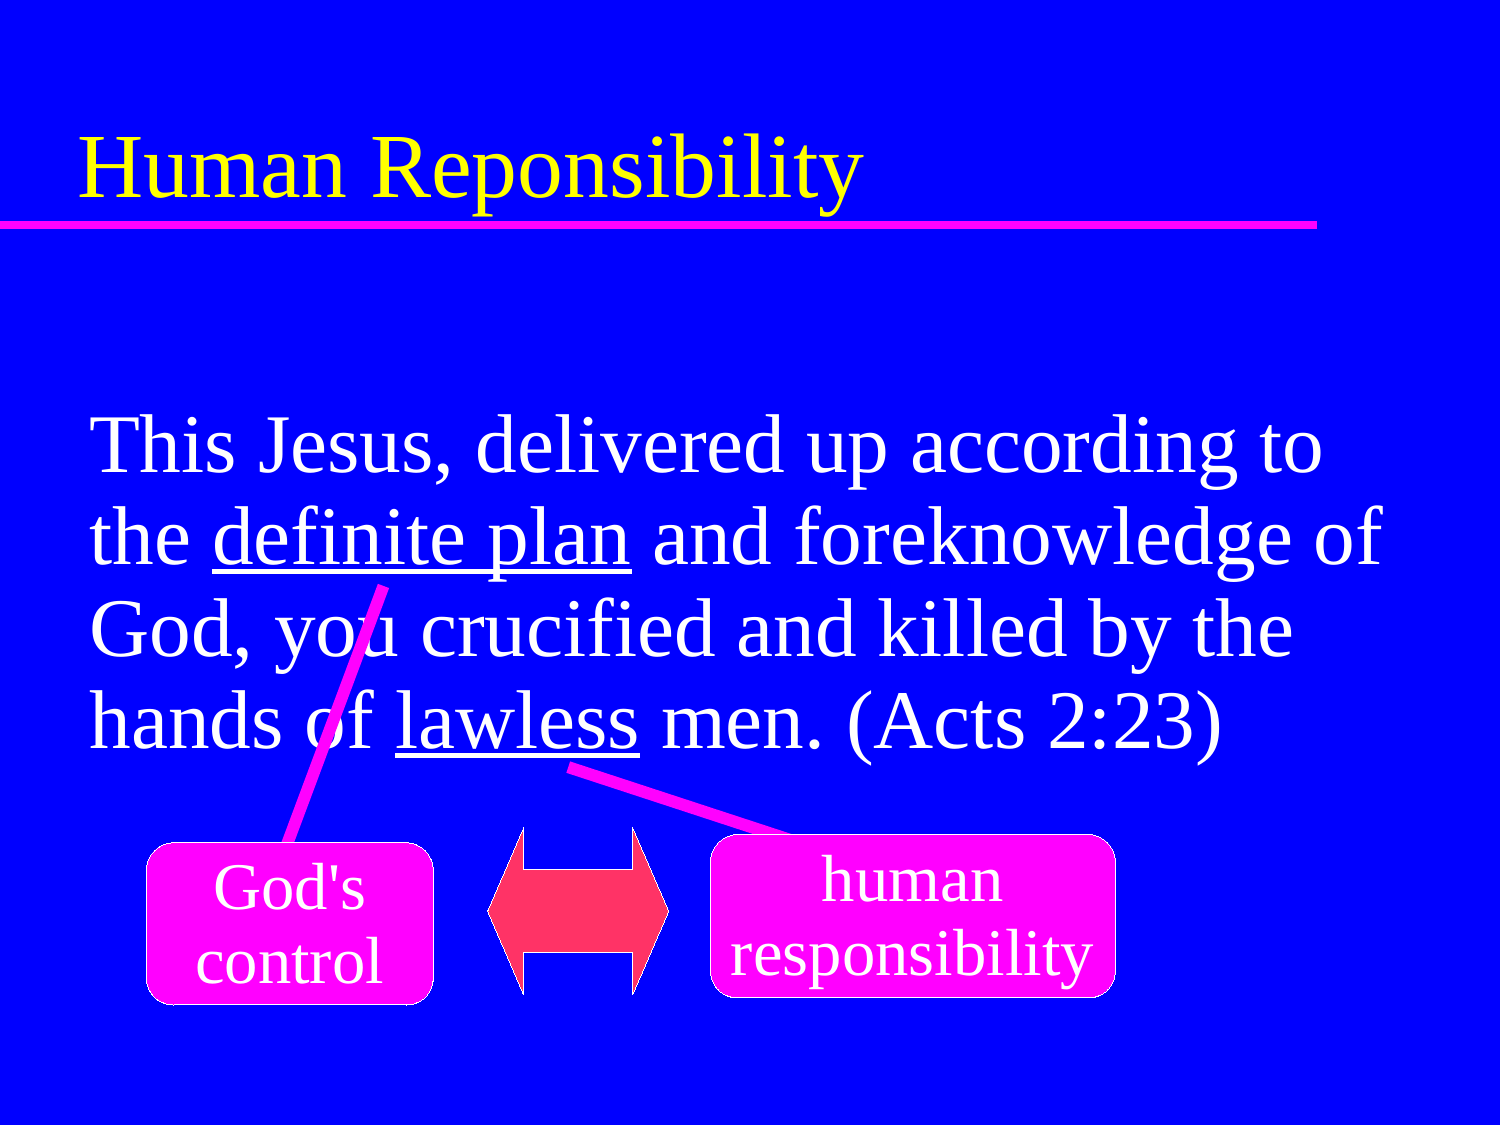

# Human Reponsibility
This Jesus, delivered up according to the definite plan and foreknowledge of God, you crucified and killed by the hands of lawless men. (Acts 2:23)
God's
control
human
responsibility